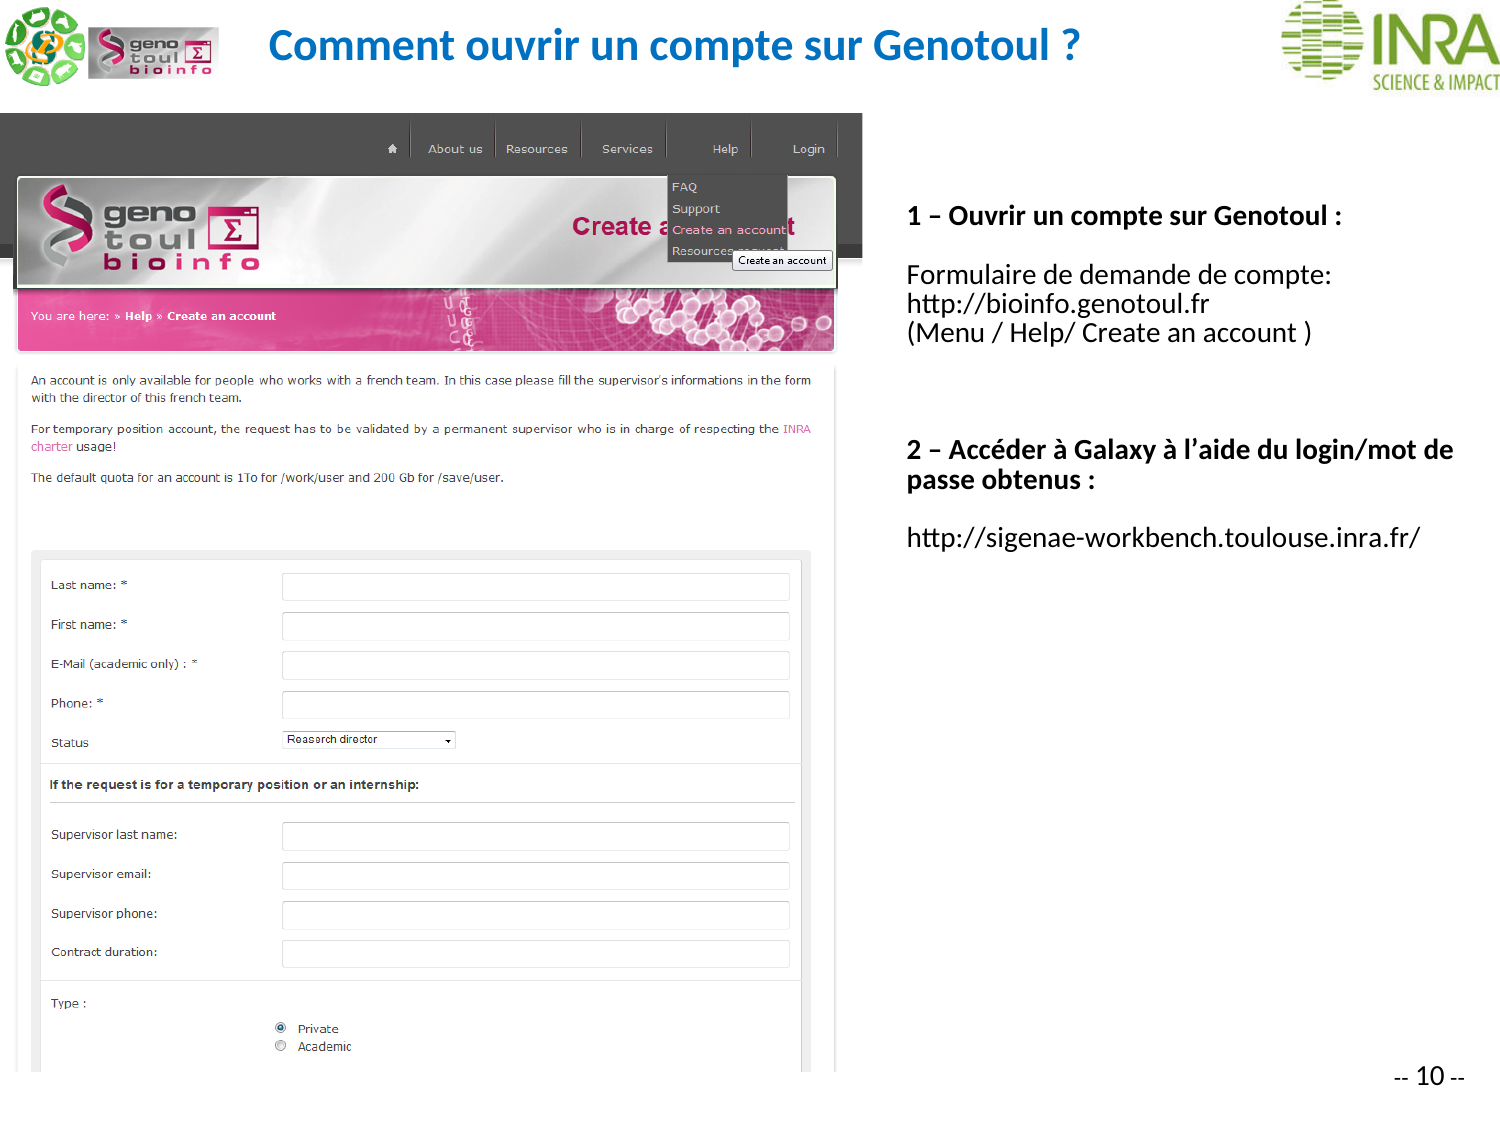

Comment ouvrir un compte sur Genotoul ?
1 – Ouvrir un compte sur Genotoul :
Formulaire de demande de compte:
http://bioinfo.genotoul.fr
(Menu / Help/ Create an account )
2 – Accéder à Galaxy à l’aide du login/mot de passe obtenus :
http://sigenae-workbench.toulouse.inra.fr/
Plateforme